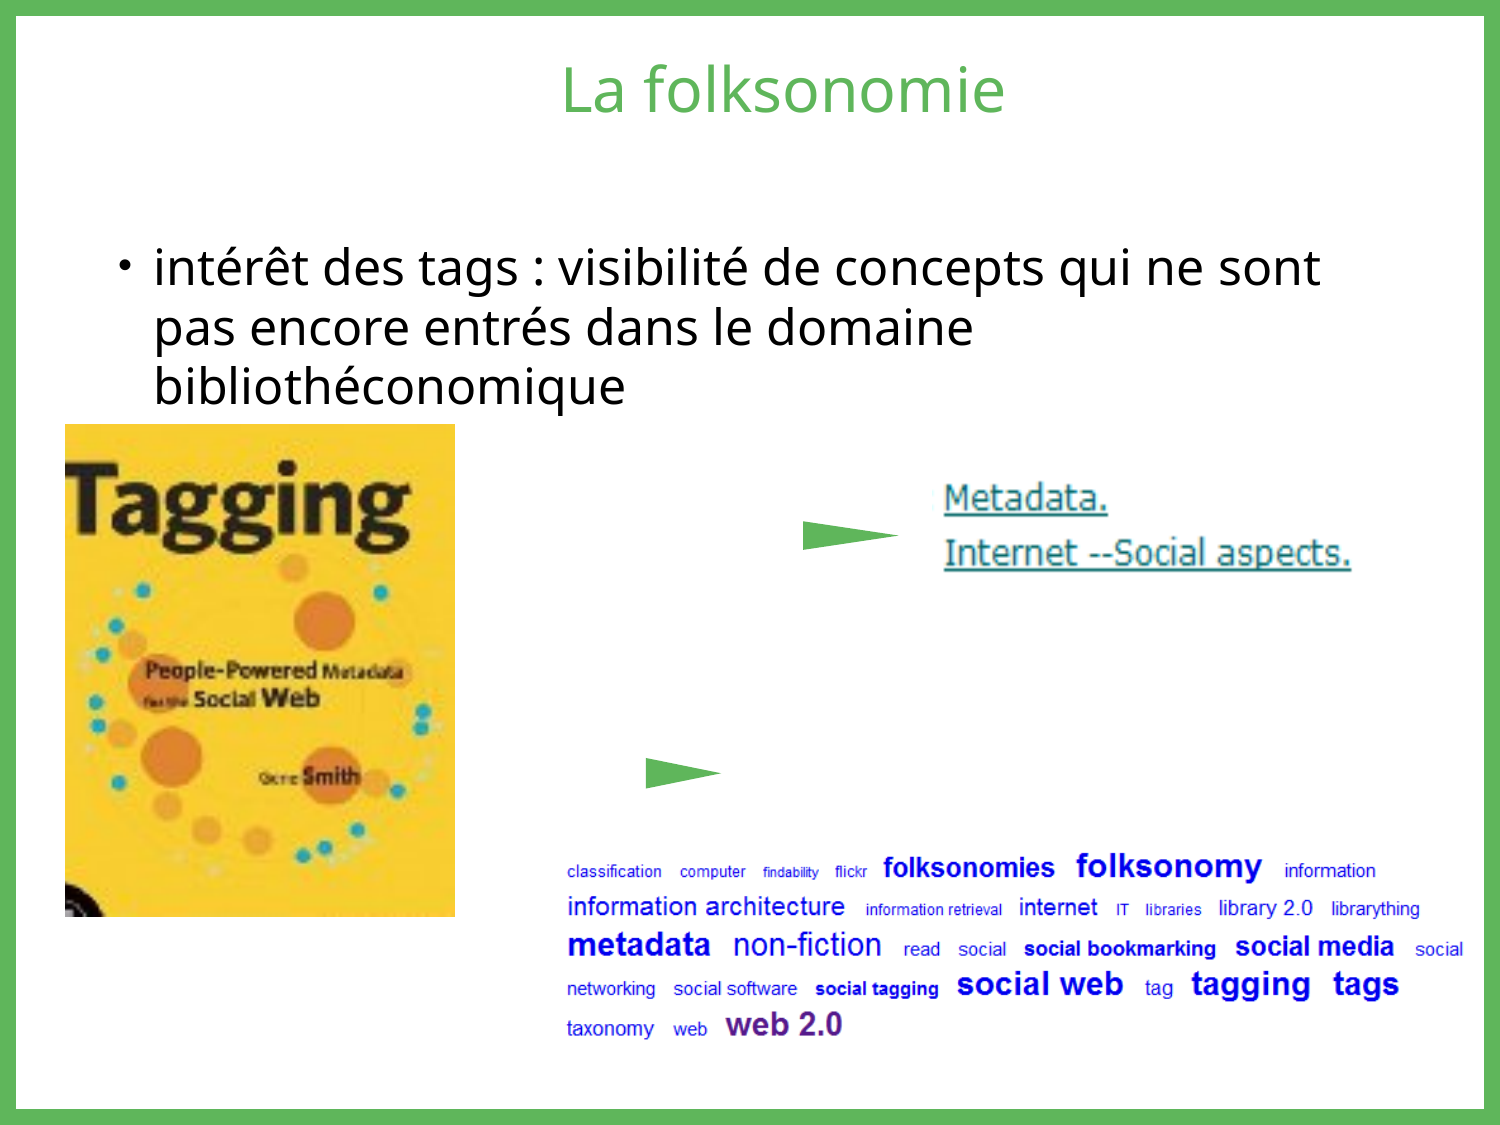

La folksonomie
intérêt des tags : visibilité de concepts qui ne sont pas encore entrés dans le domaine bibliothéconomique
 indexation par la
Library of Congress
Library Thing